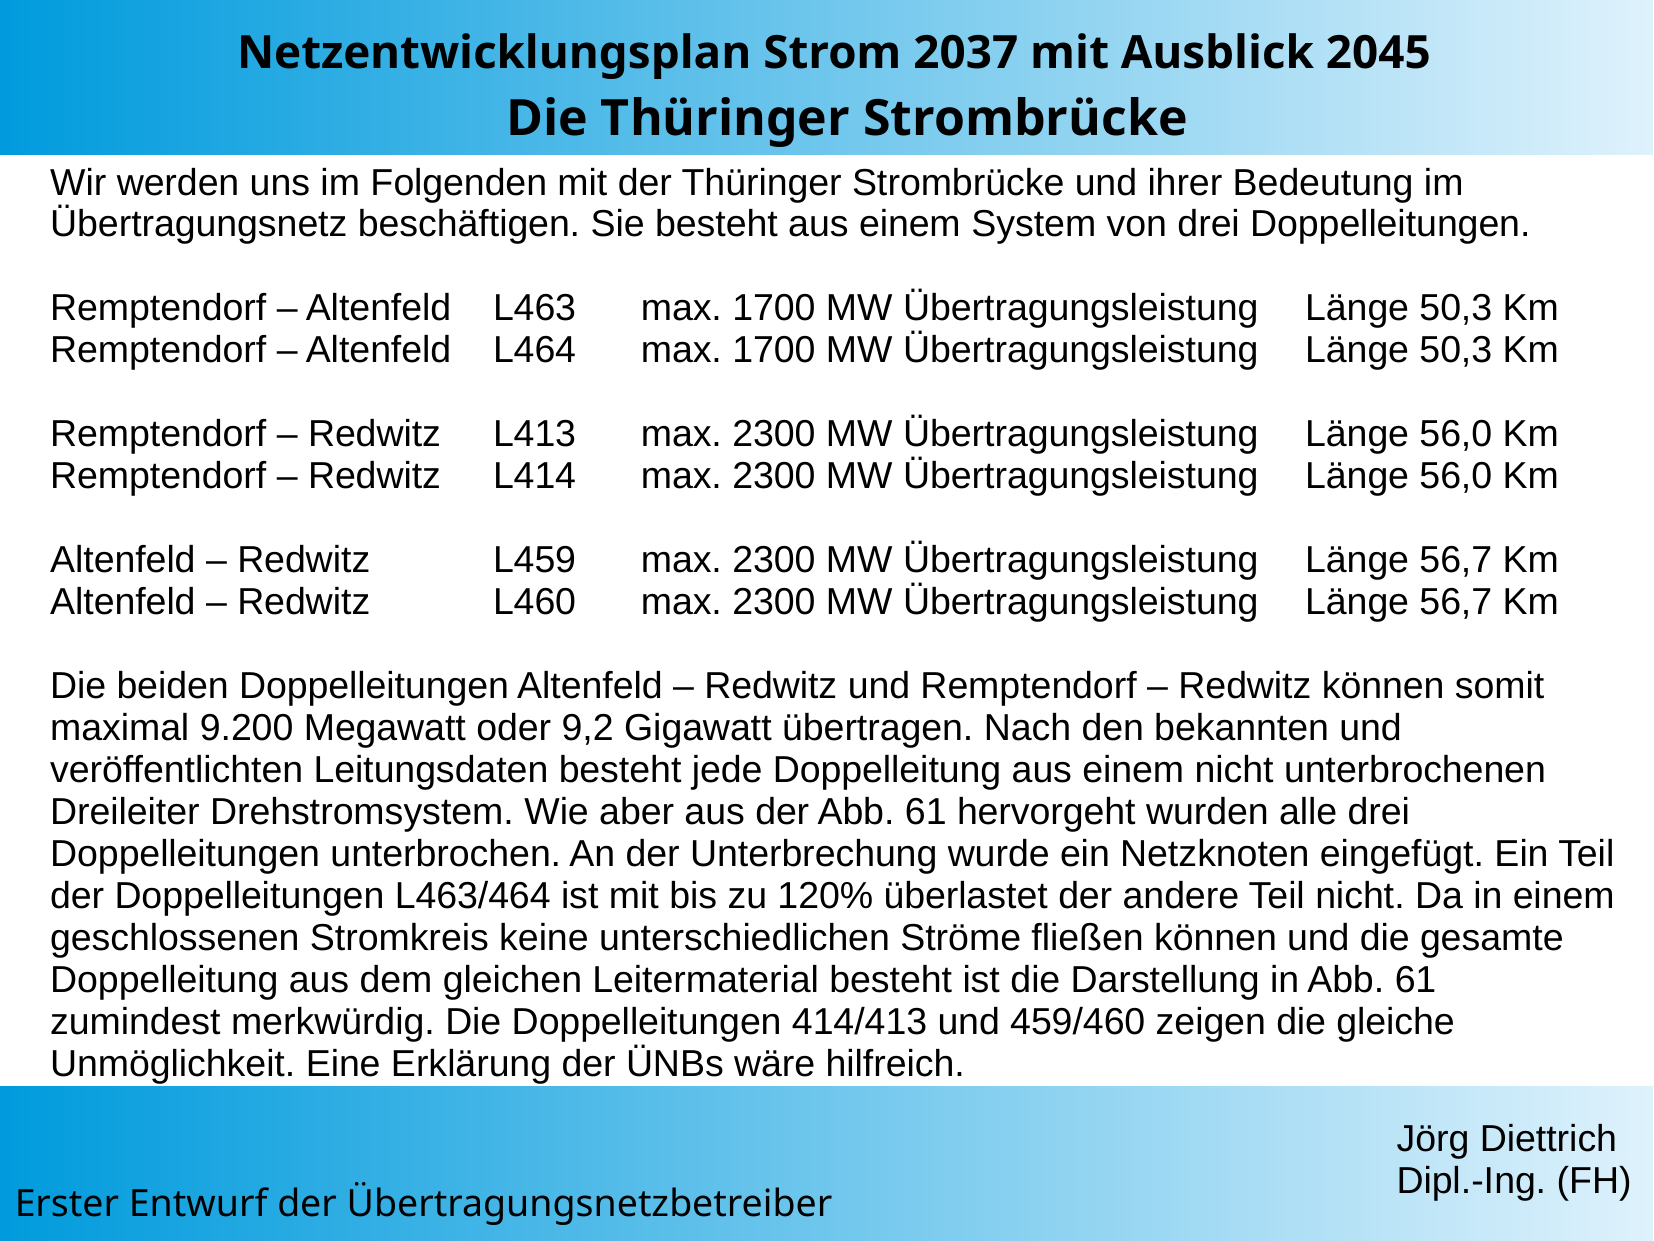

Netzentwicklungsplan Strom 2037 mit Ausblick 2045
 Die Thüringer Strombrücke
Wir werden uns im Folgenden mit der Thüringer Strombrücke und ihrer Bedeutung im Übertragungsnetz beschäftigen. Sie besteht aus einem System von drei Doppelleitungen.
Remptendorf – Altenfeld	L463	max. 1700 MW Übertragungsleistung	Länge 50,3 Km
Remptendorf – Altenfeld	L464	max. 1700 MW Übertragungsleistung	Länge 50,3 Km
Remptendorf – Redwitz	L413	max. 2300 MW Übertragungsleistung	Länge 56,0 Km
Remptendorf – Redwitz	L414	max. 2300 MW Übertragungsleistung	Länge 56,0 Km
Altenfeld – Redwitz		L459	max. 2300 MW Übertragungsleistung	Länge 56,7 Km
Altenfeld – Redwitz		L460	max. 2300 MW Übertragungsleistung	Länge 56,7 Km
Die beiden Doppelleitungen Altenfeld – Redwitz und Remptendorf – Redwitz können somit maximal 9.200 Megawatt oder 9,2 Gigawatt übertragen. Nach den bekannten und veröffentlichten Leitungsdaten besteht jede Doppelleitung aus einem nicht unterbrochenen Dreileiter Drehstromsystem. Wie aber aus der Abb. 61 hervorgeht wurden alle drei Doppelleitungen unterbrochen. An der Unterbrechung wurde ein Netzknoten eingefügt. Ein Teil der Doppelleitungen L463/464 ist mit bis zu 120% überlastet der andere Teil nicht. Da in einem geschlossenen Stromkreis keine unterschiedlichen Ströme fließen können und die gesamte Doppelleitung aus dem gleichen Leitermaterial besteht ist die Darstellung in Abb. 61 zumindest merkwürdig. Die Doppelleitungen 414/413 und 459/460 zeigen die gleiche Unmöglichkeit. Eine Erklärung der ÜNBs wäre hilfreich.
Jörg Diettrich
Dipl.-Ing. (FH)
Erster Entwurf der Übertragungsnetzbetreiber